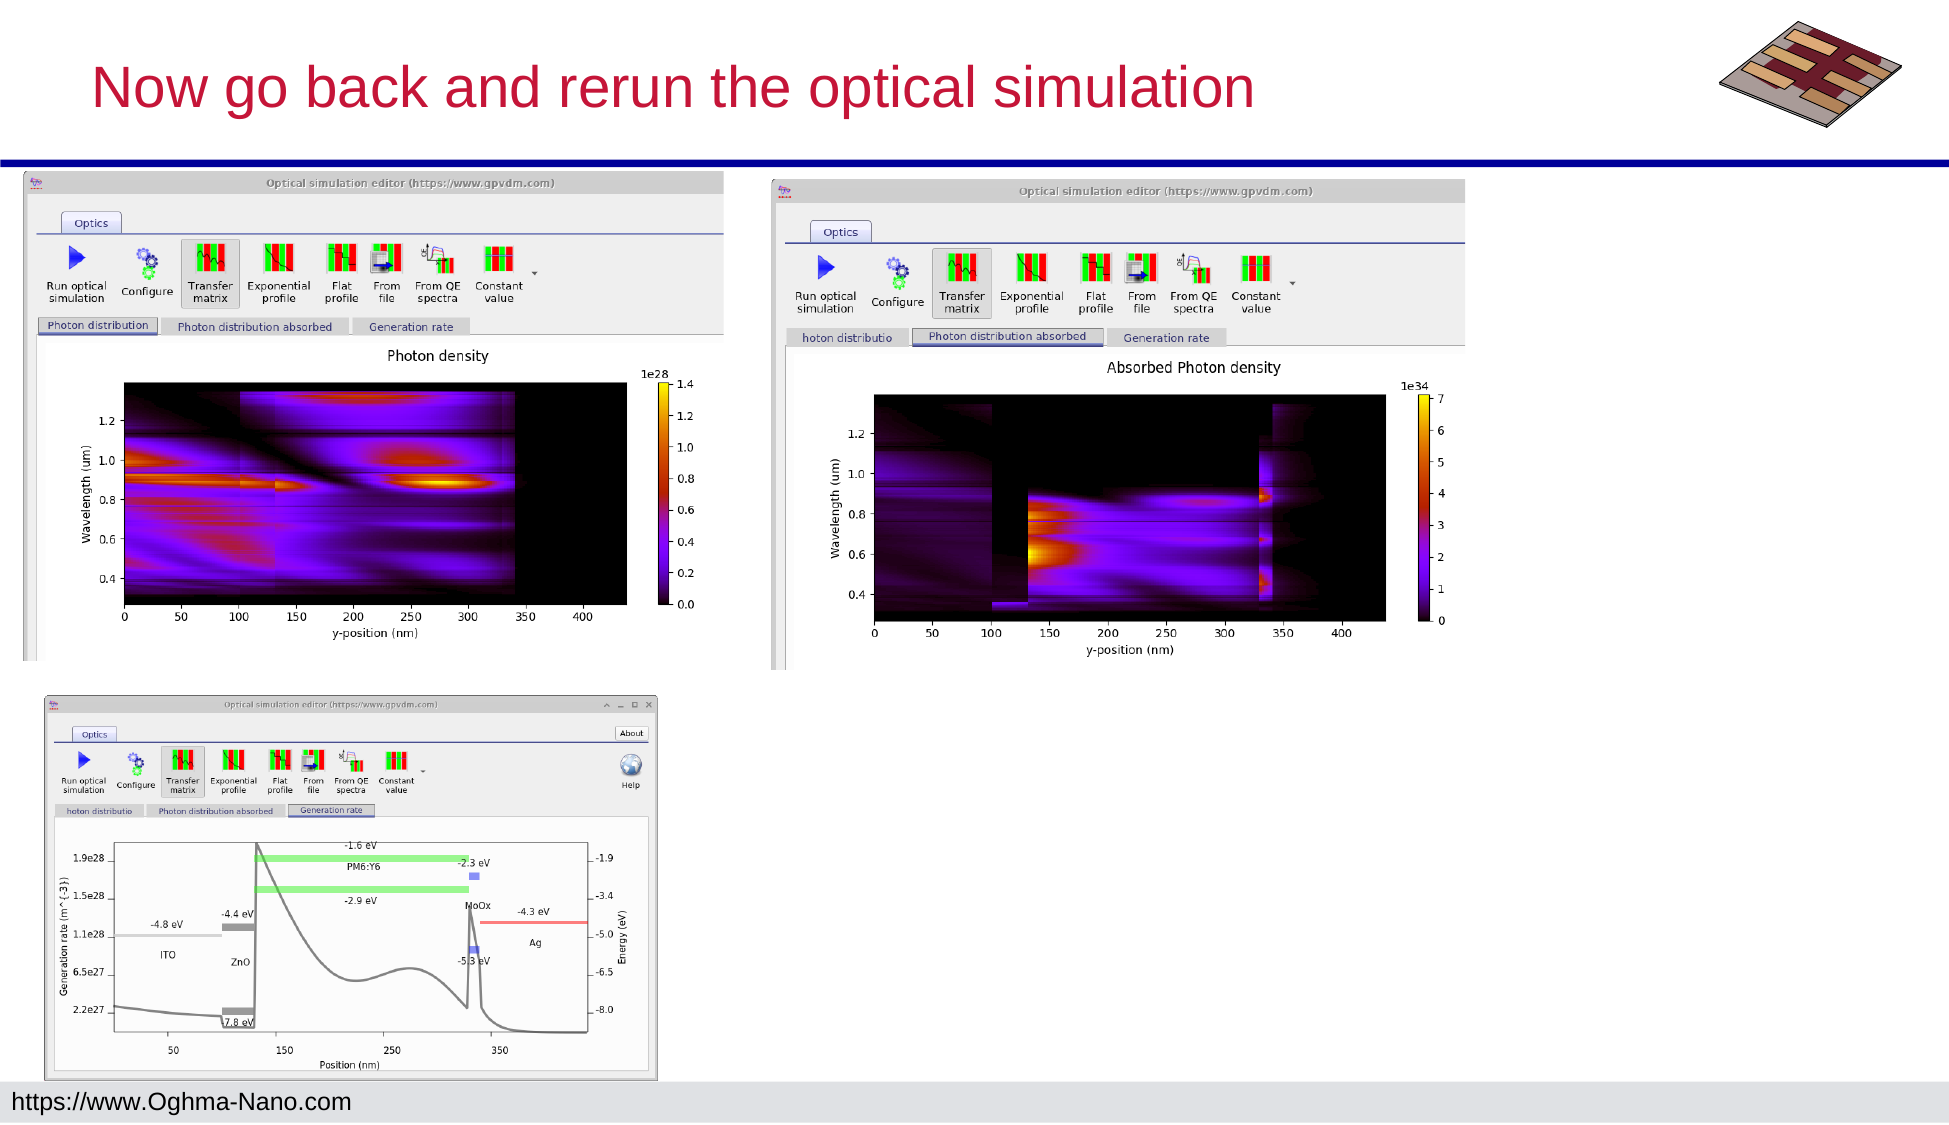

# Now go back and rerun the optical simulation